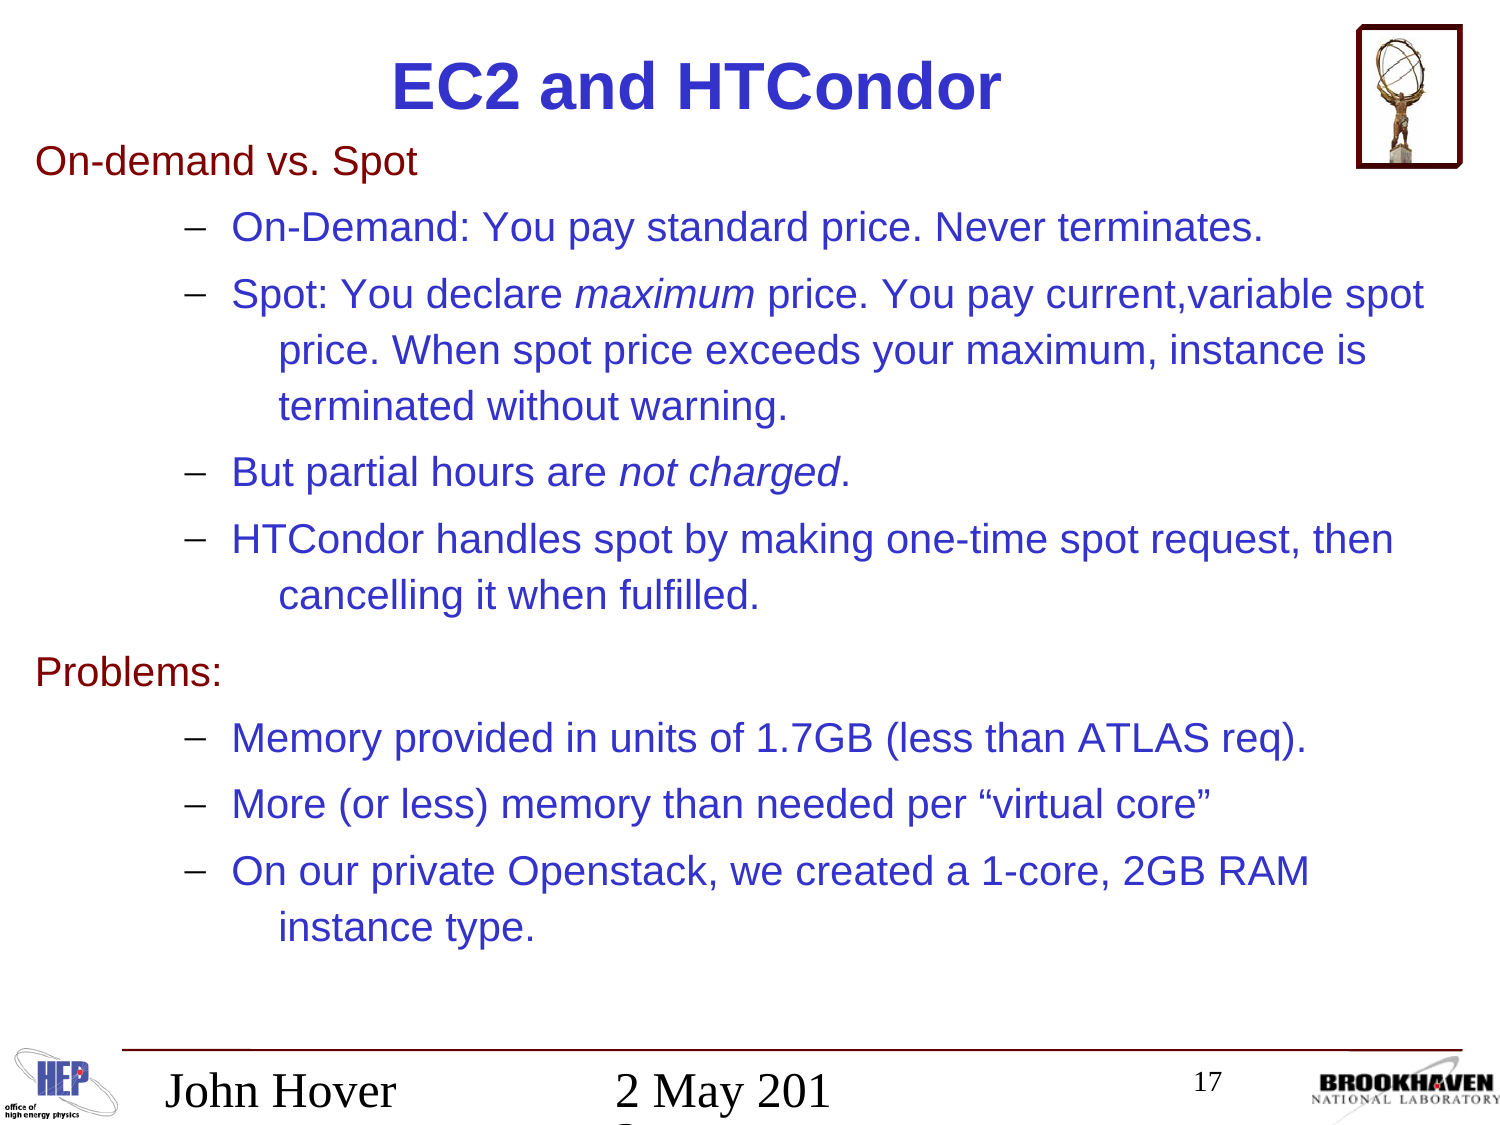

# EC2 and HTCondor
On-demand vs. Spot
On-Demand: You pay standard price. Never terminates.
Spot: You declare maximum price. You pay current,variable spot price. When spot price exceeds your maximum, instance is terminated without warning.
But partial hours are not charged.
HTCondor handles spot by making one-time spot request, then cancelling it when fulfilled.
Problems:
Memory provided in units of 1.7GB (less than ATLAS req).
More (or less) memory than needed per “virtual core”
On our private Openstack, we created a 1-core, 2GB RAM instance type.
2 May 2013
John Hover